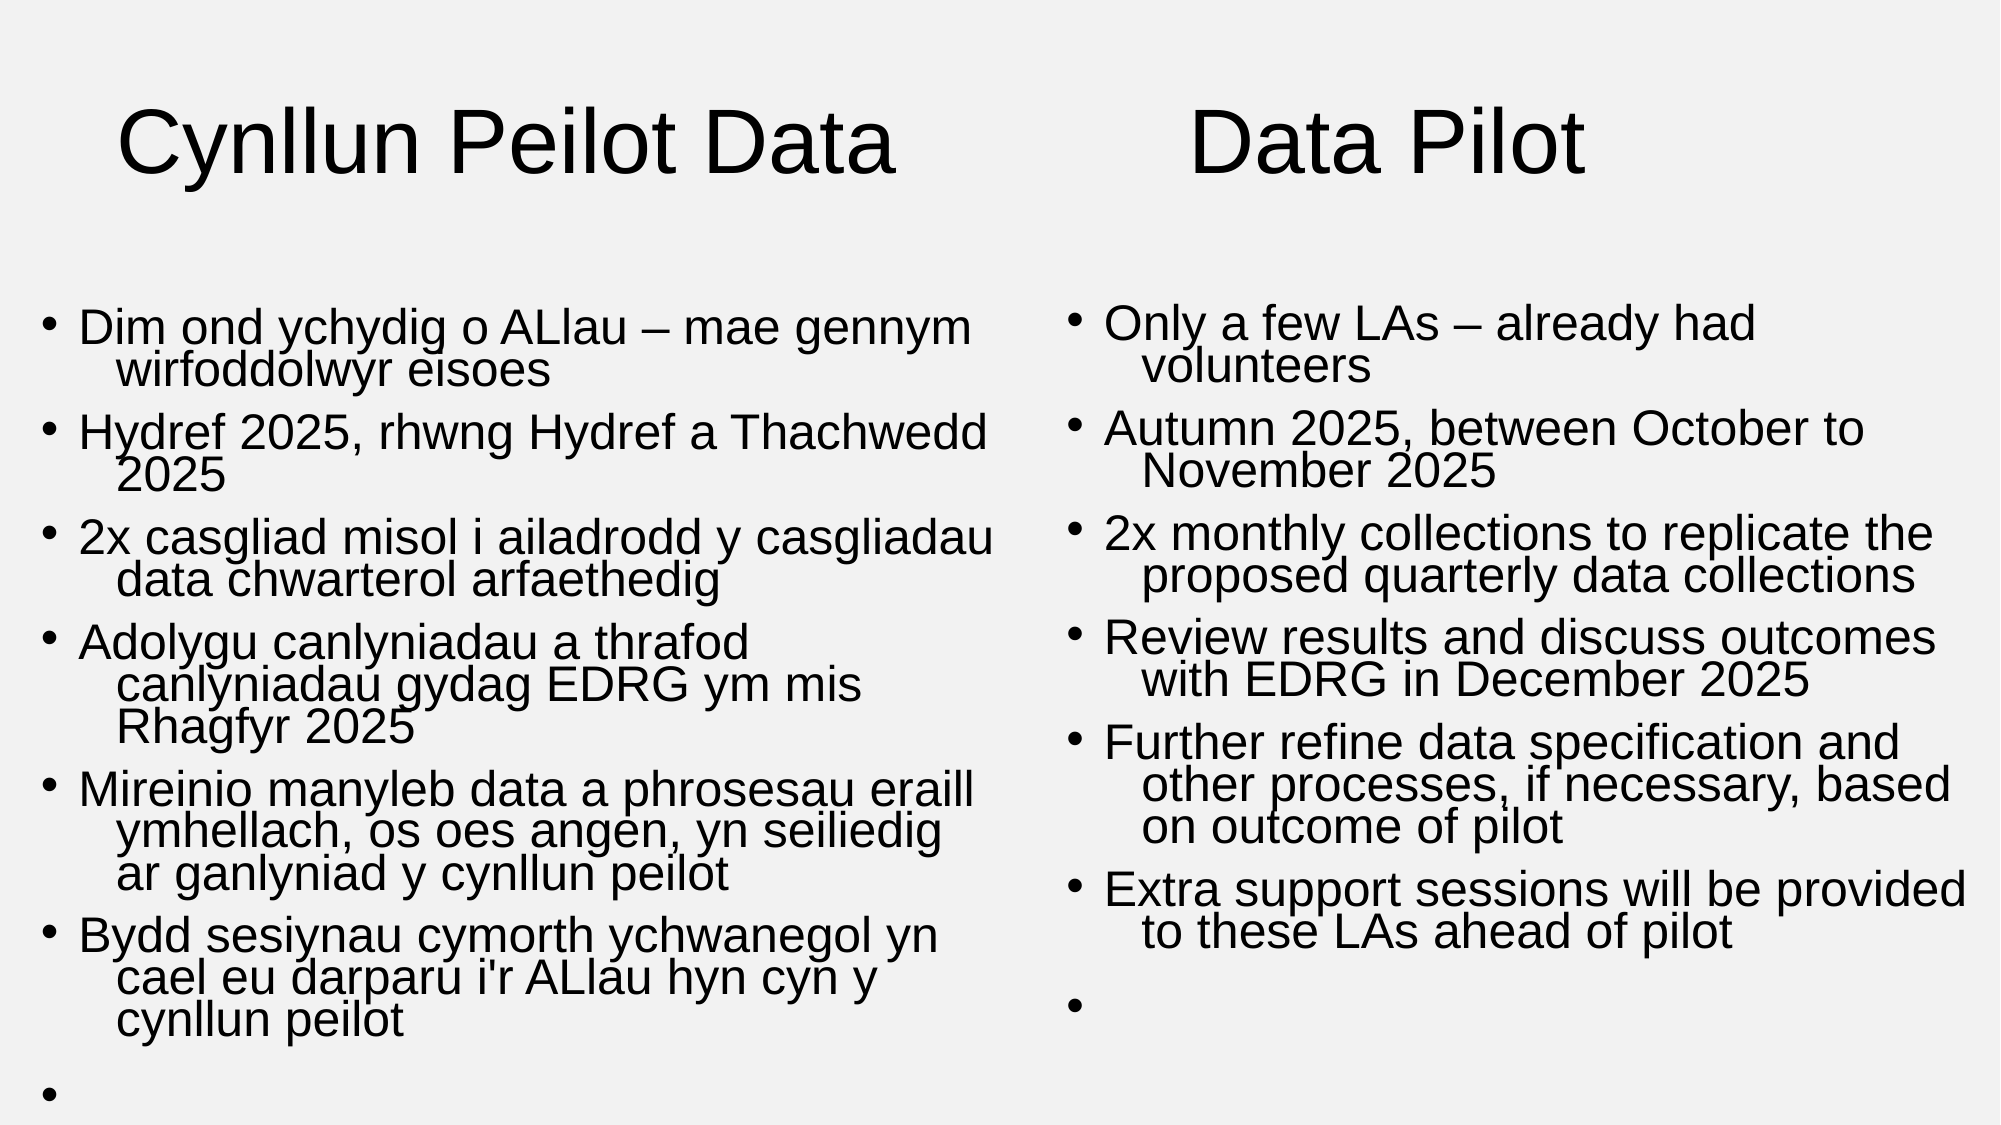

Cynllun Peilot Data
Data Pilot
Only a few LAs – already had volunteers
Autumn 2025, between October to November 2025
2x monthly collections to replicate the proposed quarterly data collections
Review results and discuss outcomes with EDRG in December 2025
Further refine data specification and other processes, if necessary, based on outcome of pilot
Extra support sessions will be provided to these LAs ahead of pilot
# Dim ond ychydig o ALlau – mae gennym wirfoddolwyr eisoes
Hydref 2025, rhwng Hydref a Thachwedd 2025
2x casgliad misol i ailadrodd y casgliadau data chwarterol arfaethedig
Adolygu canlyniadau a thrafod canlyniadau gydag EDRG ym mis Rhagfyr 2025
Mireinio manyleb data a phrosesau eraill ymhellach, os oes angen, yn seiliedig ar ganlyniad y cynllun peilot
Bydd sesiynau cymorth ychwanegol yn cael eu darparu i'r ALlau hyn cyn y cynllun peilot